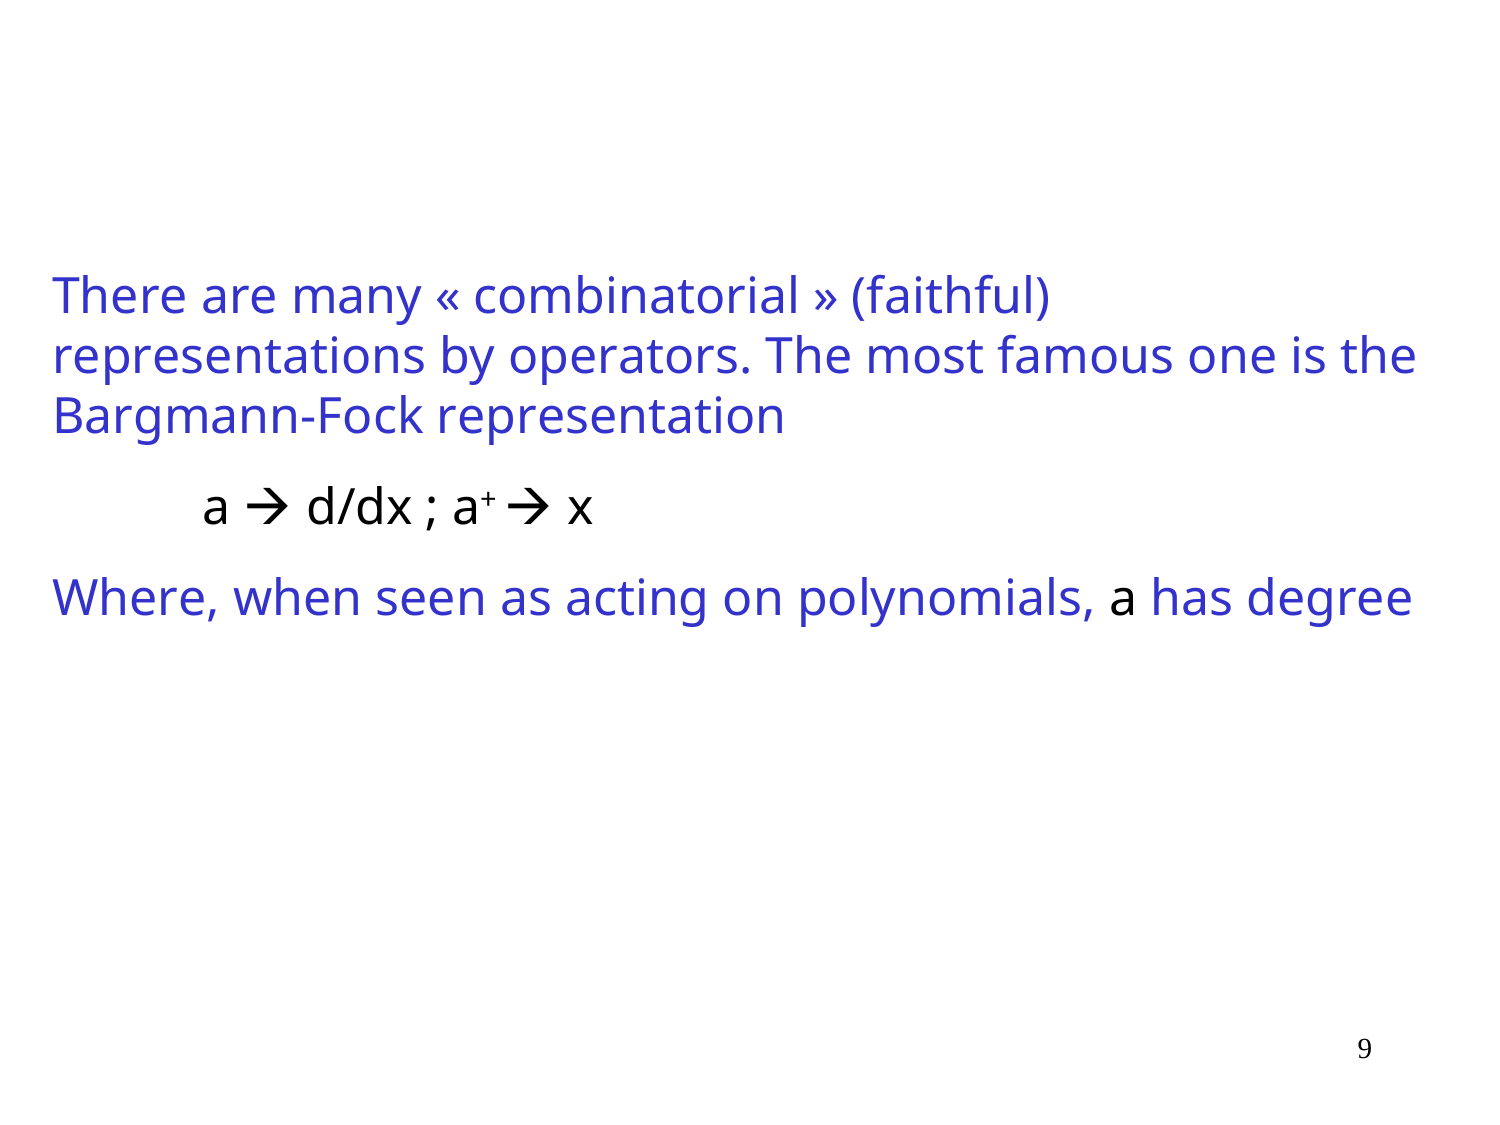

There are many « combinatorial » (faithful) representations by operators. The most famous one is the Bargmann-Fock representation
		a  d/dx ; a+  x
Where, when seen as acting on polynomials, a has degree -1 and a+ has degree 1.
9